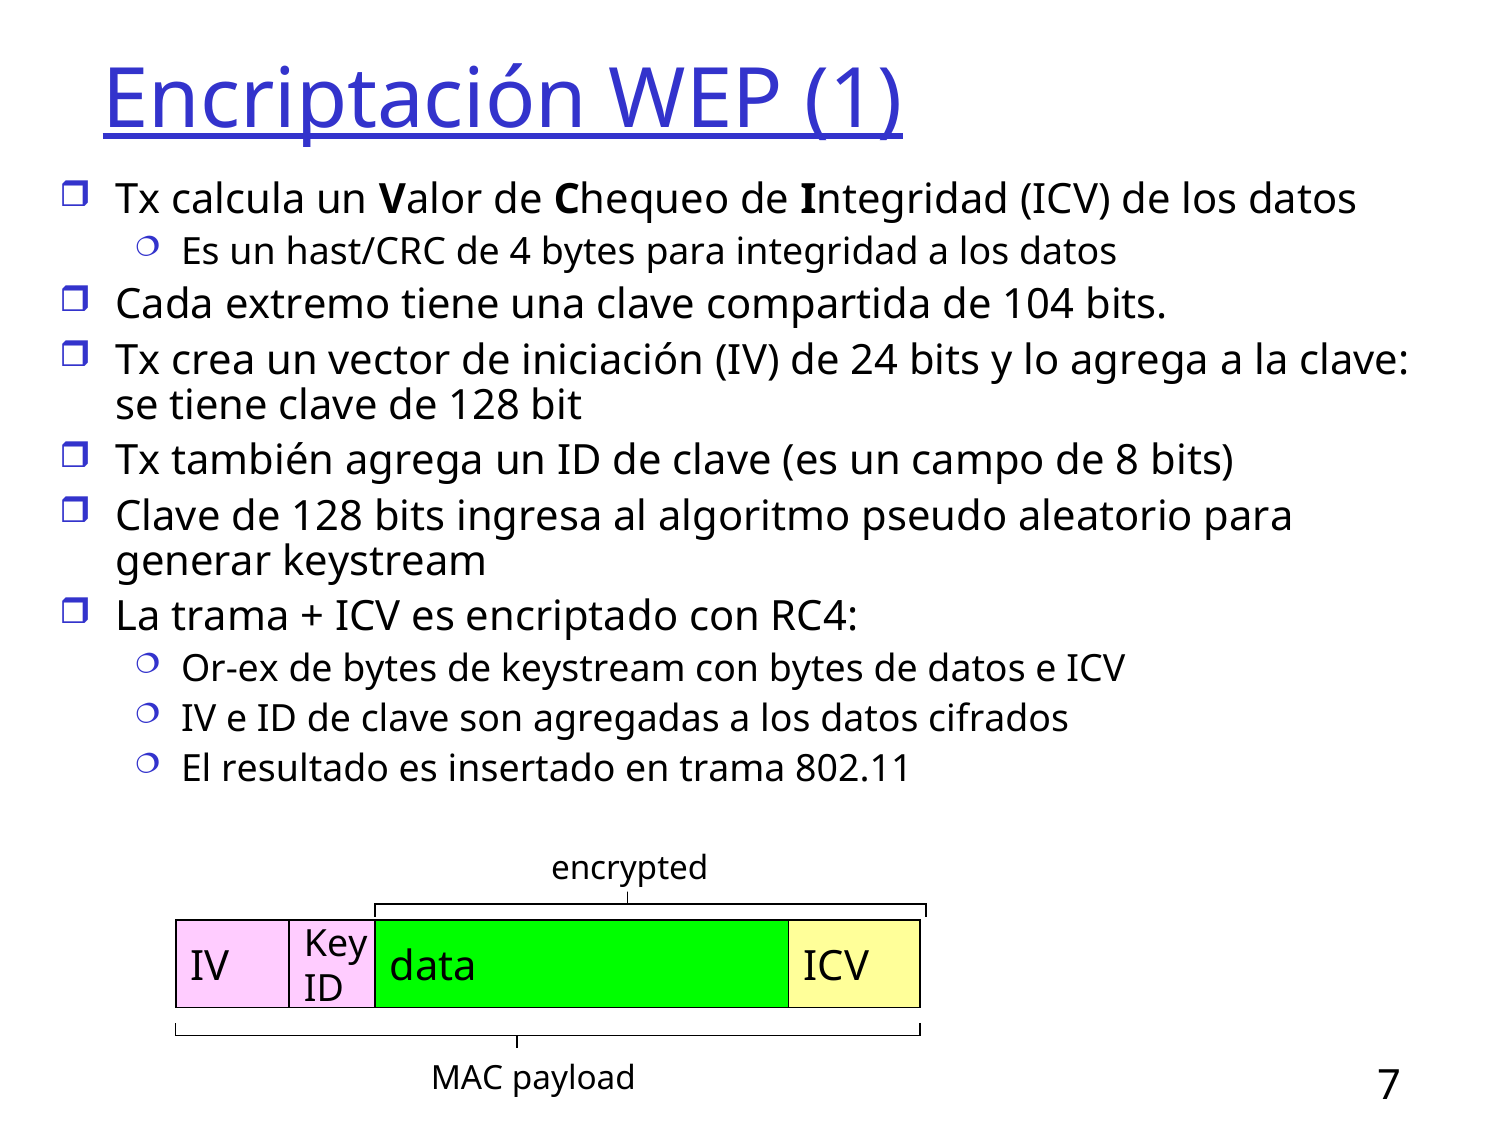

# Encriptación WEP (1)
Tx calcula un Valor de Chequeo de Integridad (ICV) de los datos
Es un hast/CRC de 4 bytes para integridad a los datos
Cada extremo tiene una clave compartida de 104 bits.
Tx crea un vector de iniciación (IV) de 24 bits y lo agrega a la clave: se tiene clave de 128 bit
Tx también agrega un ID de clave (es un campo de 8 bits)
Clave de 128 bits ingresa al algoritmo pseudo aleatorio para generar keystream
La trama + ICV es encriptado con RC4:
Or-ex de bytes de keystream con bytes de datos e ICV
IV e ID de clave son agregadas a los datos cifrados
El resultado es insertado en trama 802.11
encrypted
IV
Key
ID
data
ICV
MAC payload
7